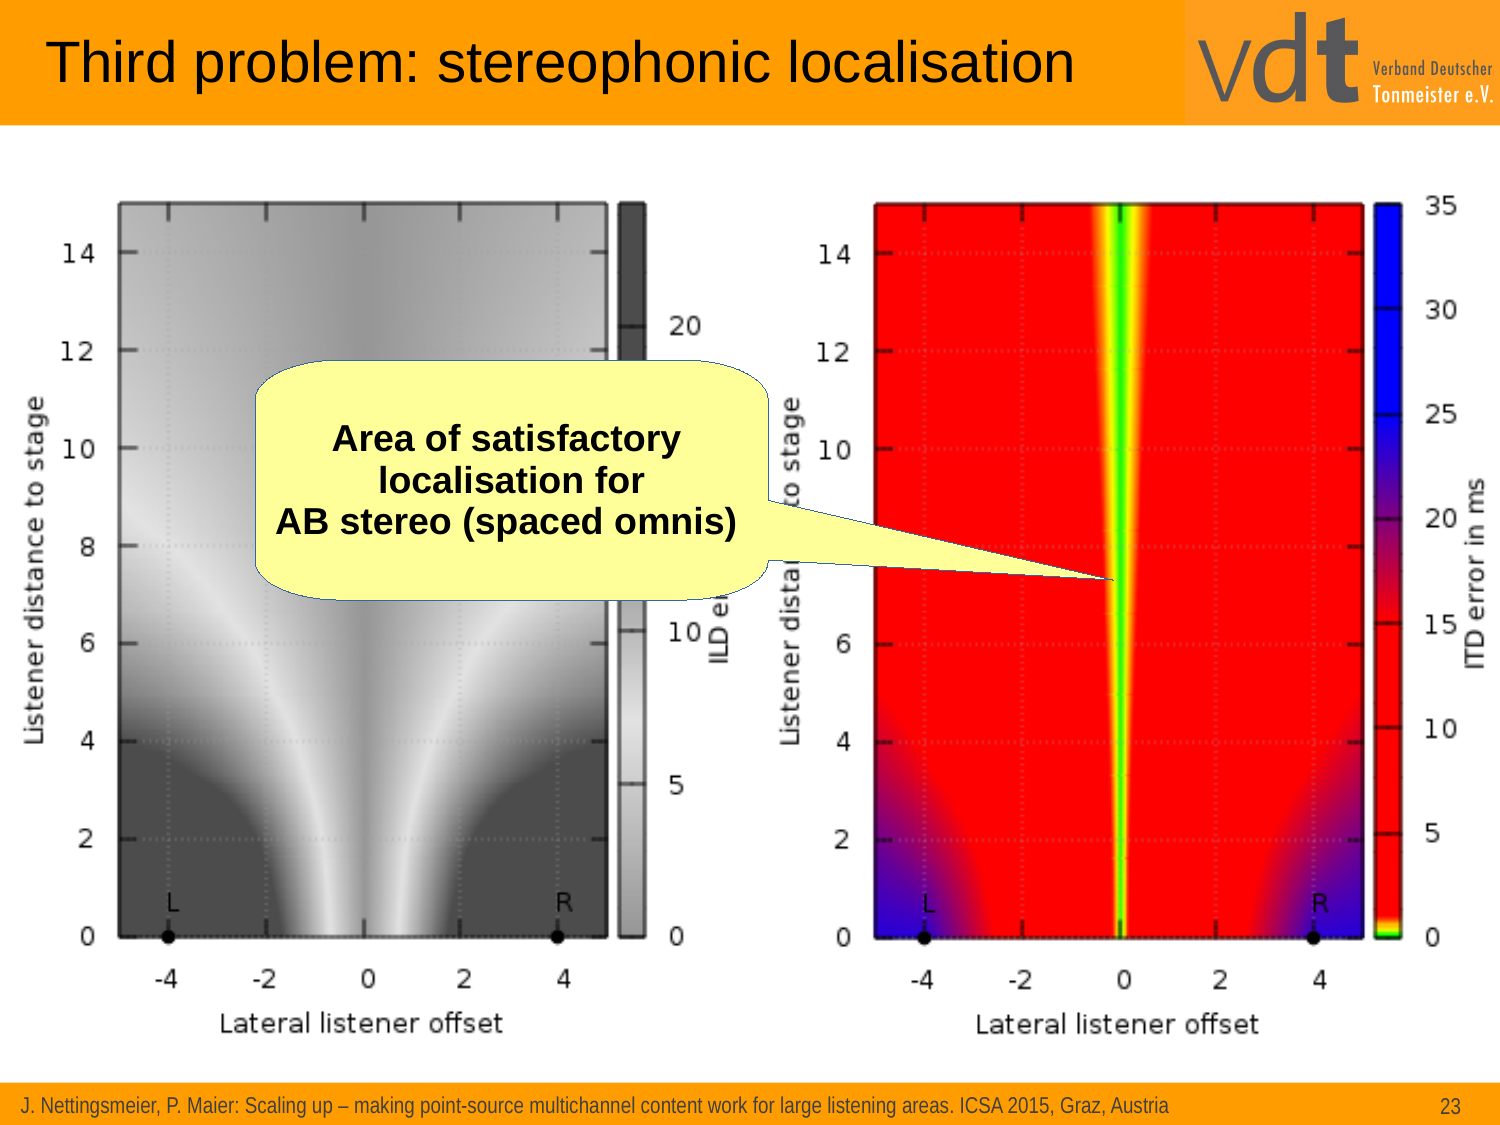

# Third problem: stereophonic localisation
Area of satisfactory
localisation for
AB stereo (spaced omnis)